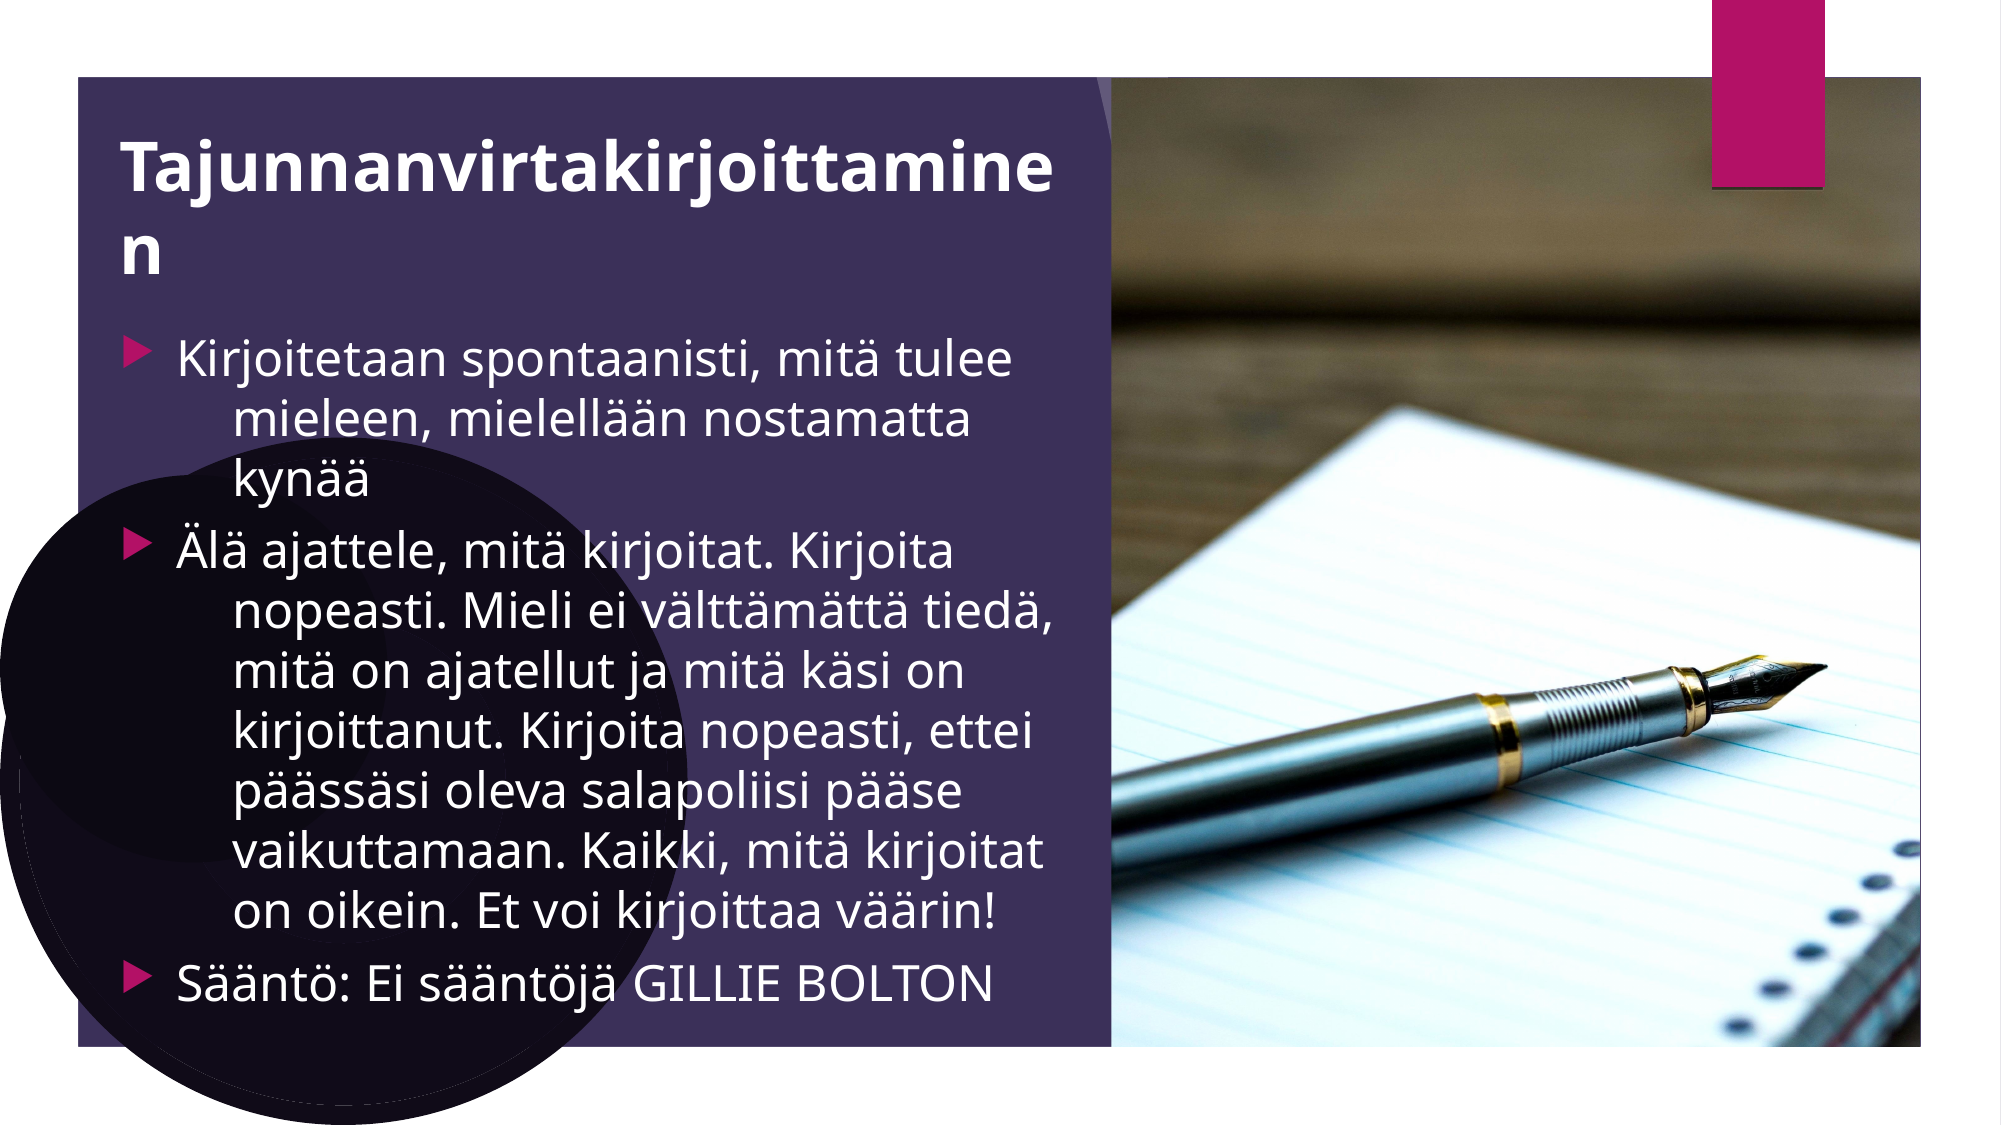

# Tajunnanvirtakirjoittaminen
Kirjoitetaan spontaanisti, mitä tulee mieleen, mielellään nostamatta kynää
Älä ajattele, mitä kirjoitat. Kirjoita nopeasti. Mieli ei välttämättä tiedä, mitä on ajatellut ja mitä käsi on kirjoittanut. Kirjoita nopeasti, ettei päässäsi oleva salapoliisi pääse vaikuttamaan. Kaikki, mitä kirjoitat on oikein. Et voi kirjoittaa väärin!
Sääntö: Ei sääntöjä GILLIE BOLTON